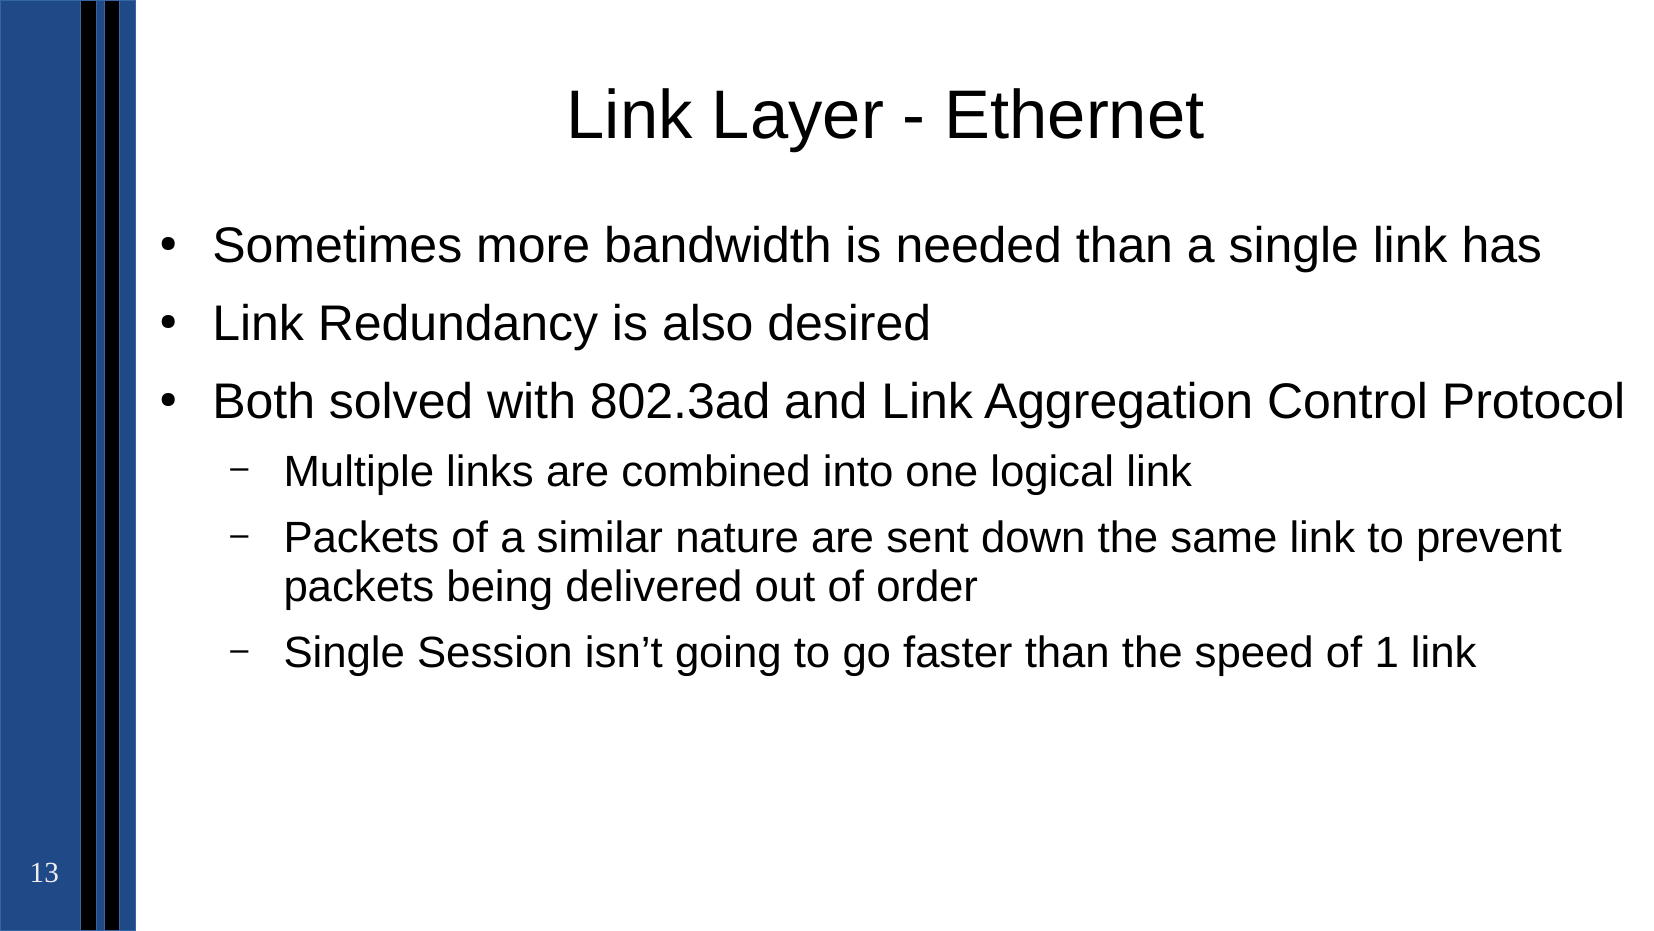

# Link Layer - Ethernet
Sometimes more bandwidth is needed than a single link has
Link Redundancy is also desired
Both solved with 802.3ad and Link Aggregation Control Protocol
Multiple links are combined into one logical link
Packets of a similar nature are sent down the same link to prevent packets being delivered out of order
Single Session isn’t going to go faster than the speed of 1 link
13